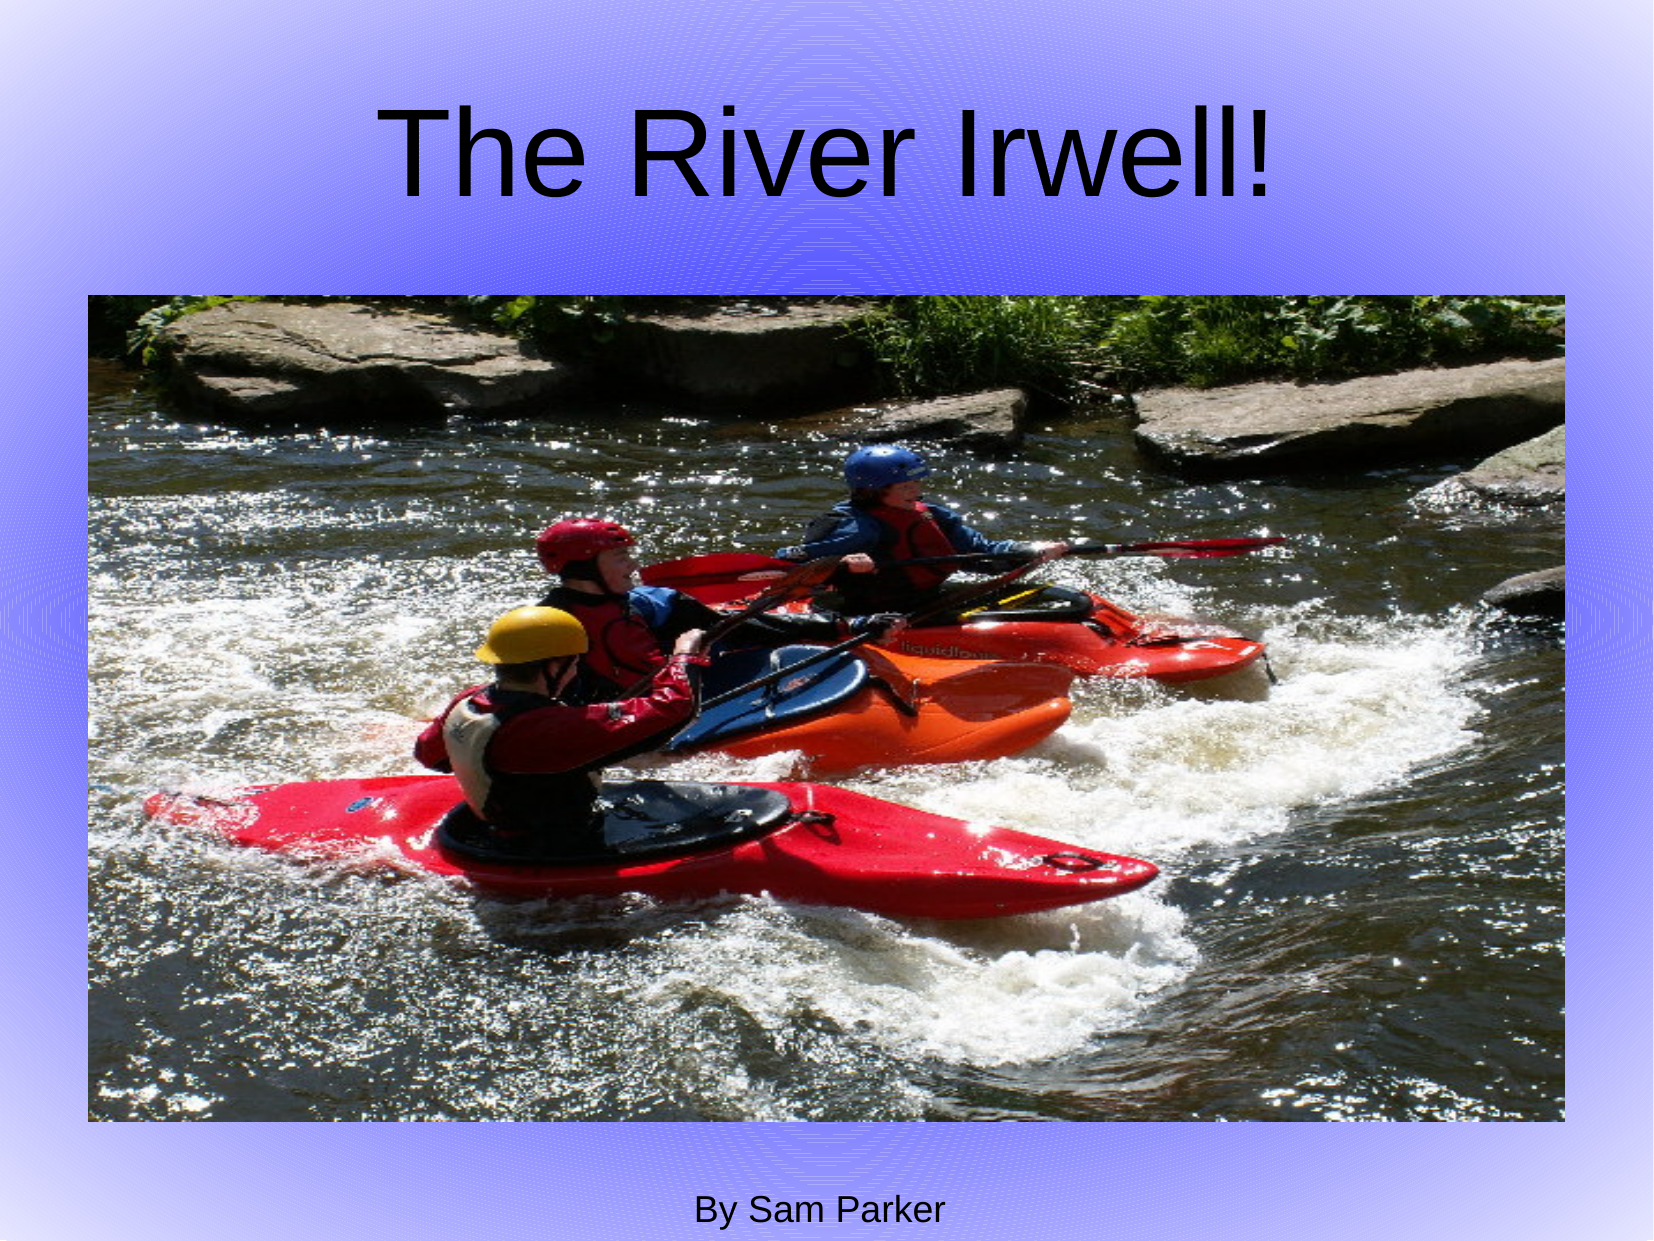

# The River Irwell!
By Sam Parker